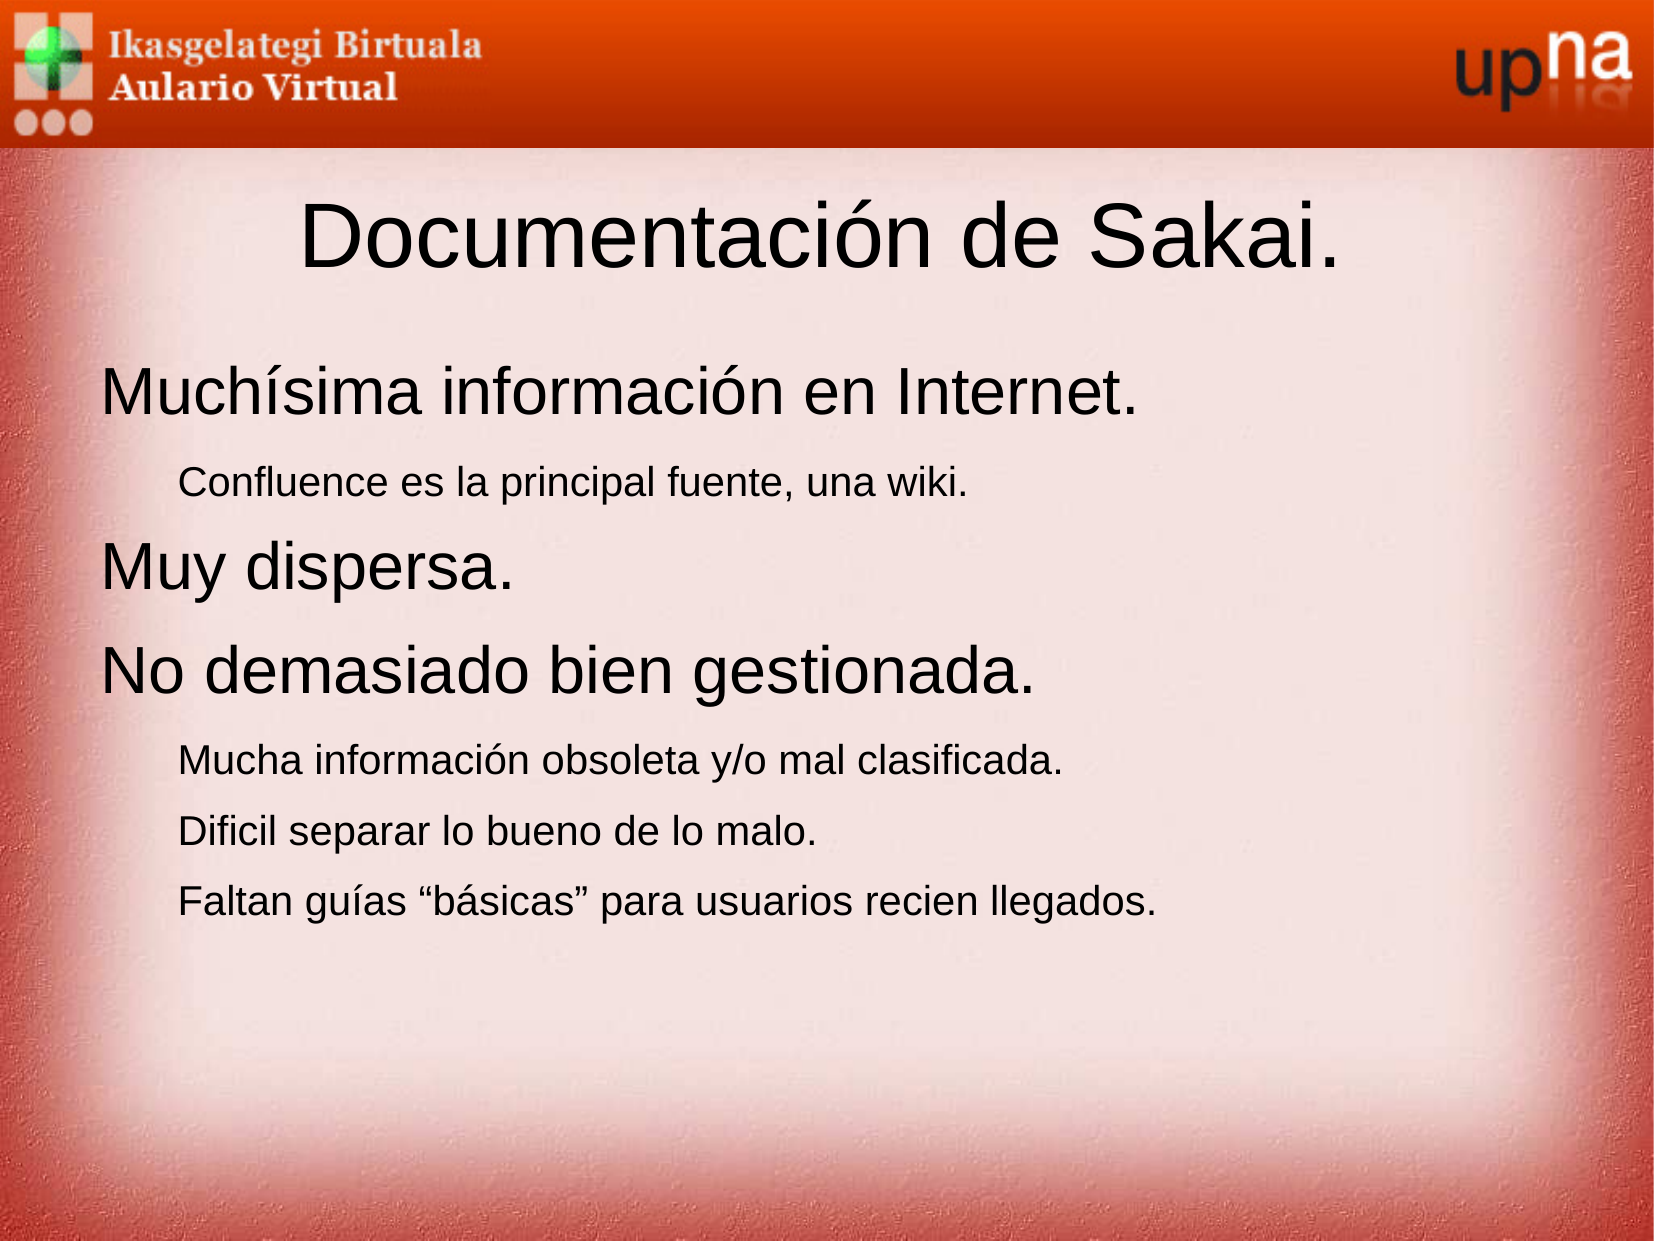

# Documentación de Sakai.
Muchísima información en Internet.
Confluence es la principal fuente, una wiki.
Muy dispersa.
No demasiado bien gestionada.
Mucha información obsoleta y/o mal clasificada.
Dificil separar lo bueno de lo malo.
Faltan guías “básicas” para usuarios recien llegados.